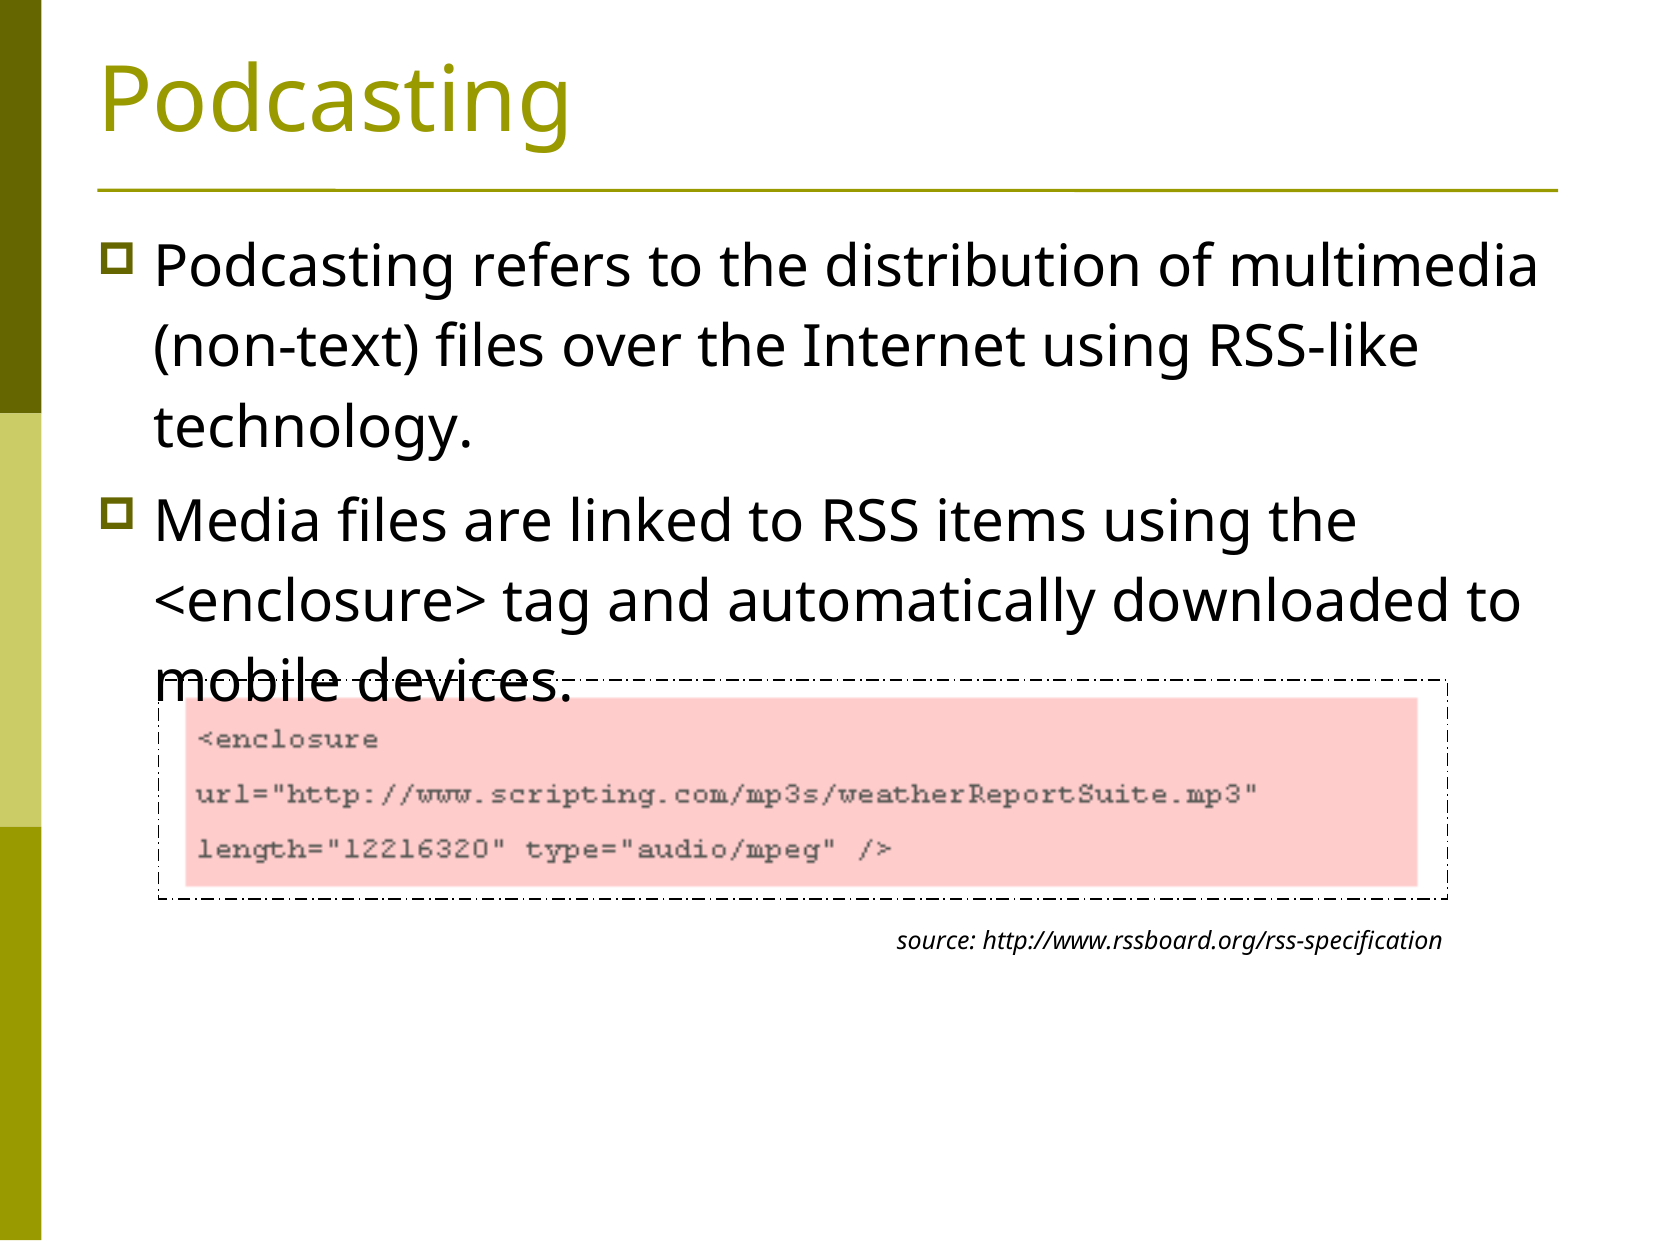

# Podcasting
Podcasting refers to the distribution of multimedia (non-text) files over the Internet using RSS-like technology.
Media files are linked to RSS items using the <enclosure> tag and automatically downloaded to mobile devices.
source: http://www.rssboard.org/rss-specification